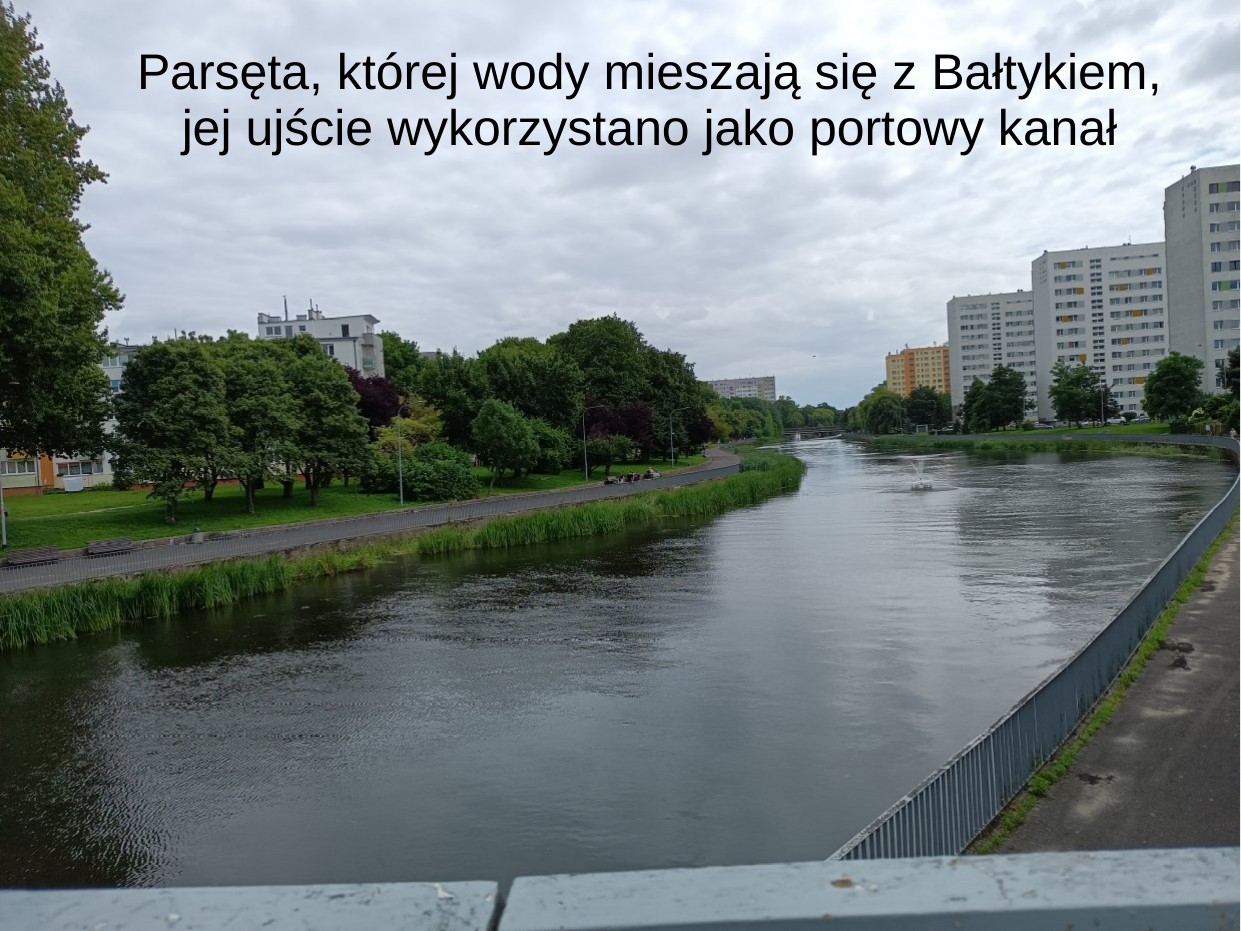

Parsęta, której wody mieszają się z Bałtykiem,
jej ujście wykorzystano jako portowy kanał